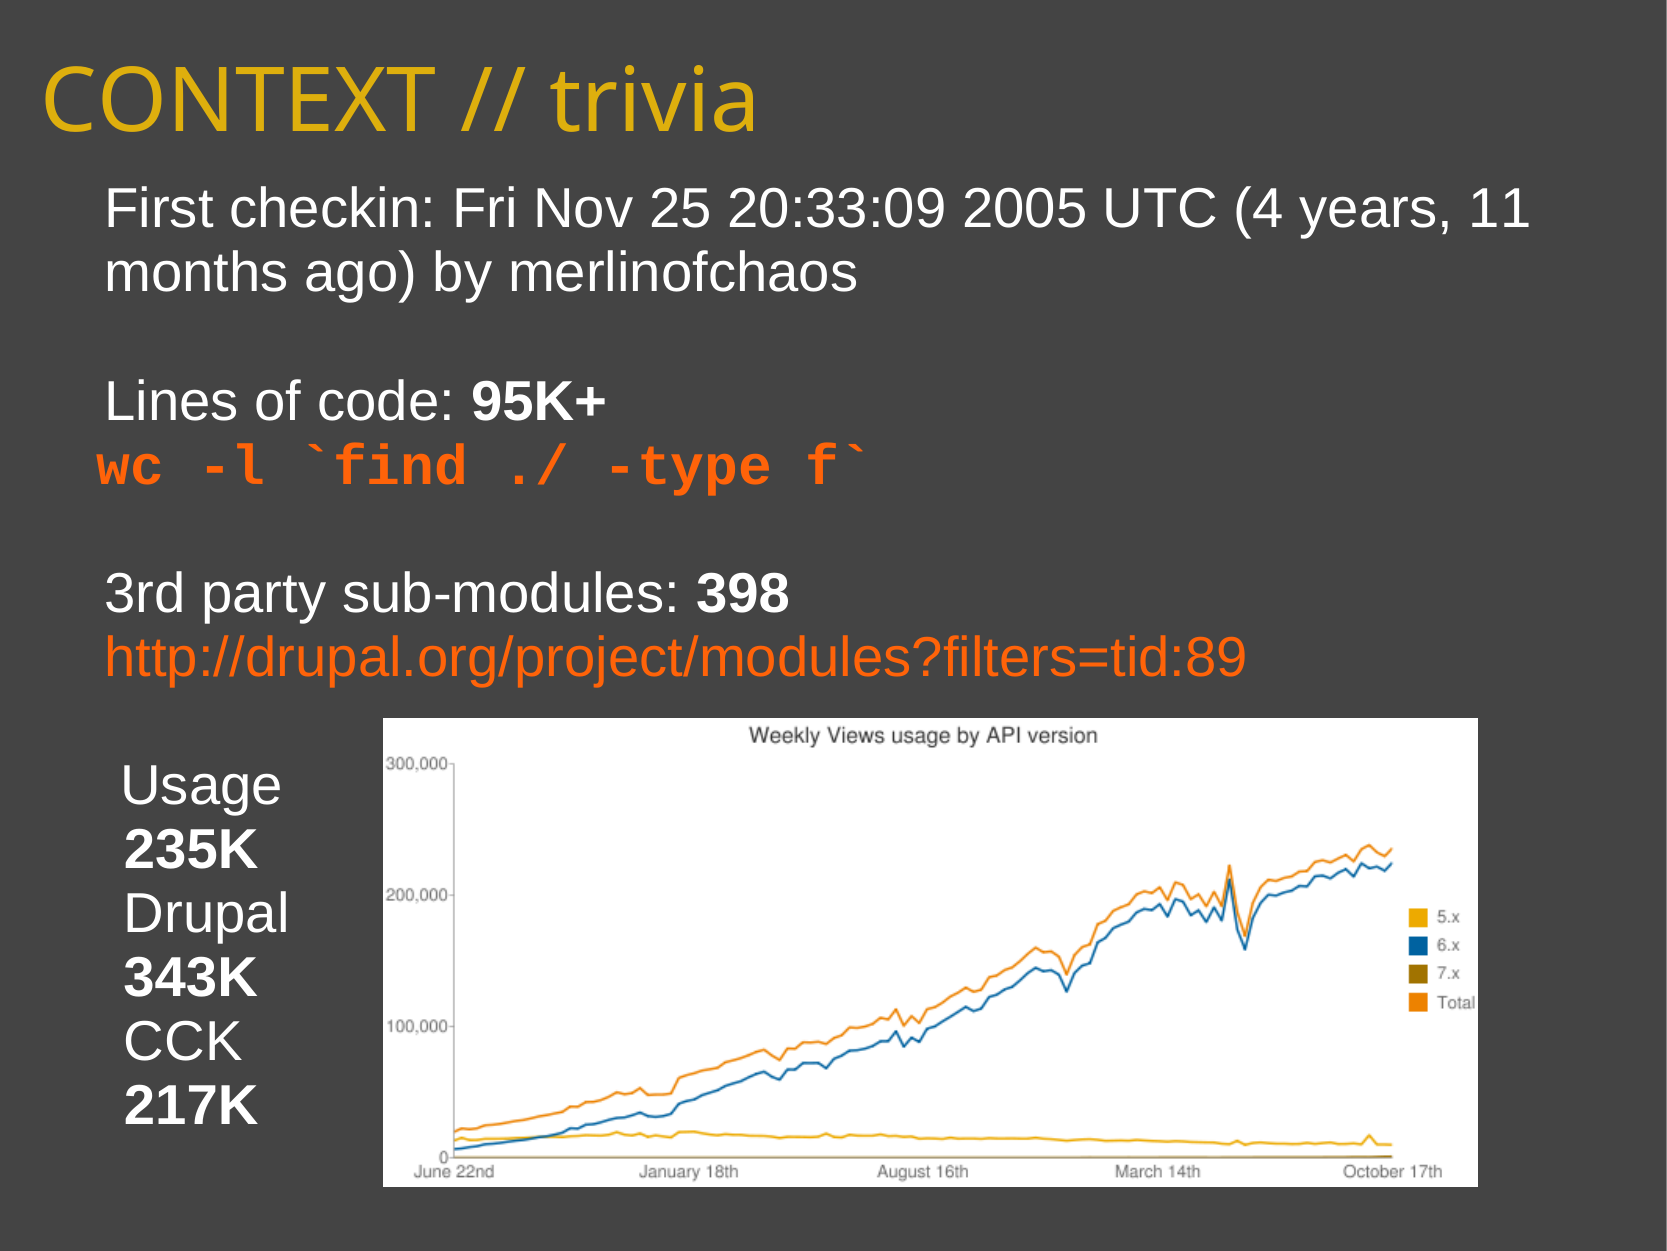

# CONTEXT // trivia
First checkin: Fri Nov 25 20:33:09 2005 UTC (4 years, 11 months ago) by merlinofchaos
Lines of code: 95K+
  wc -l `find ./ -type f`
3rd party sub-modules: 398
http://drupal.org/project/modules?filters=tid:89
 Usage
      235K
      Drupal
      343K
      CCK
      217K